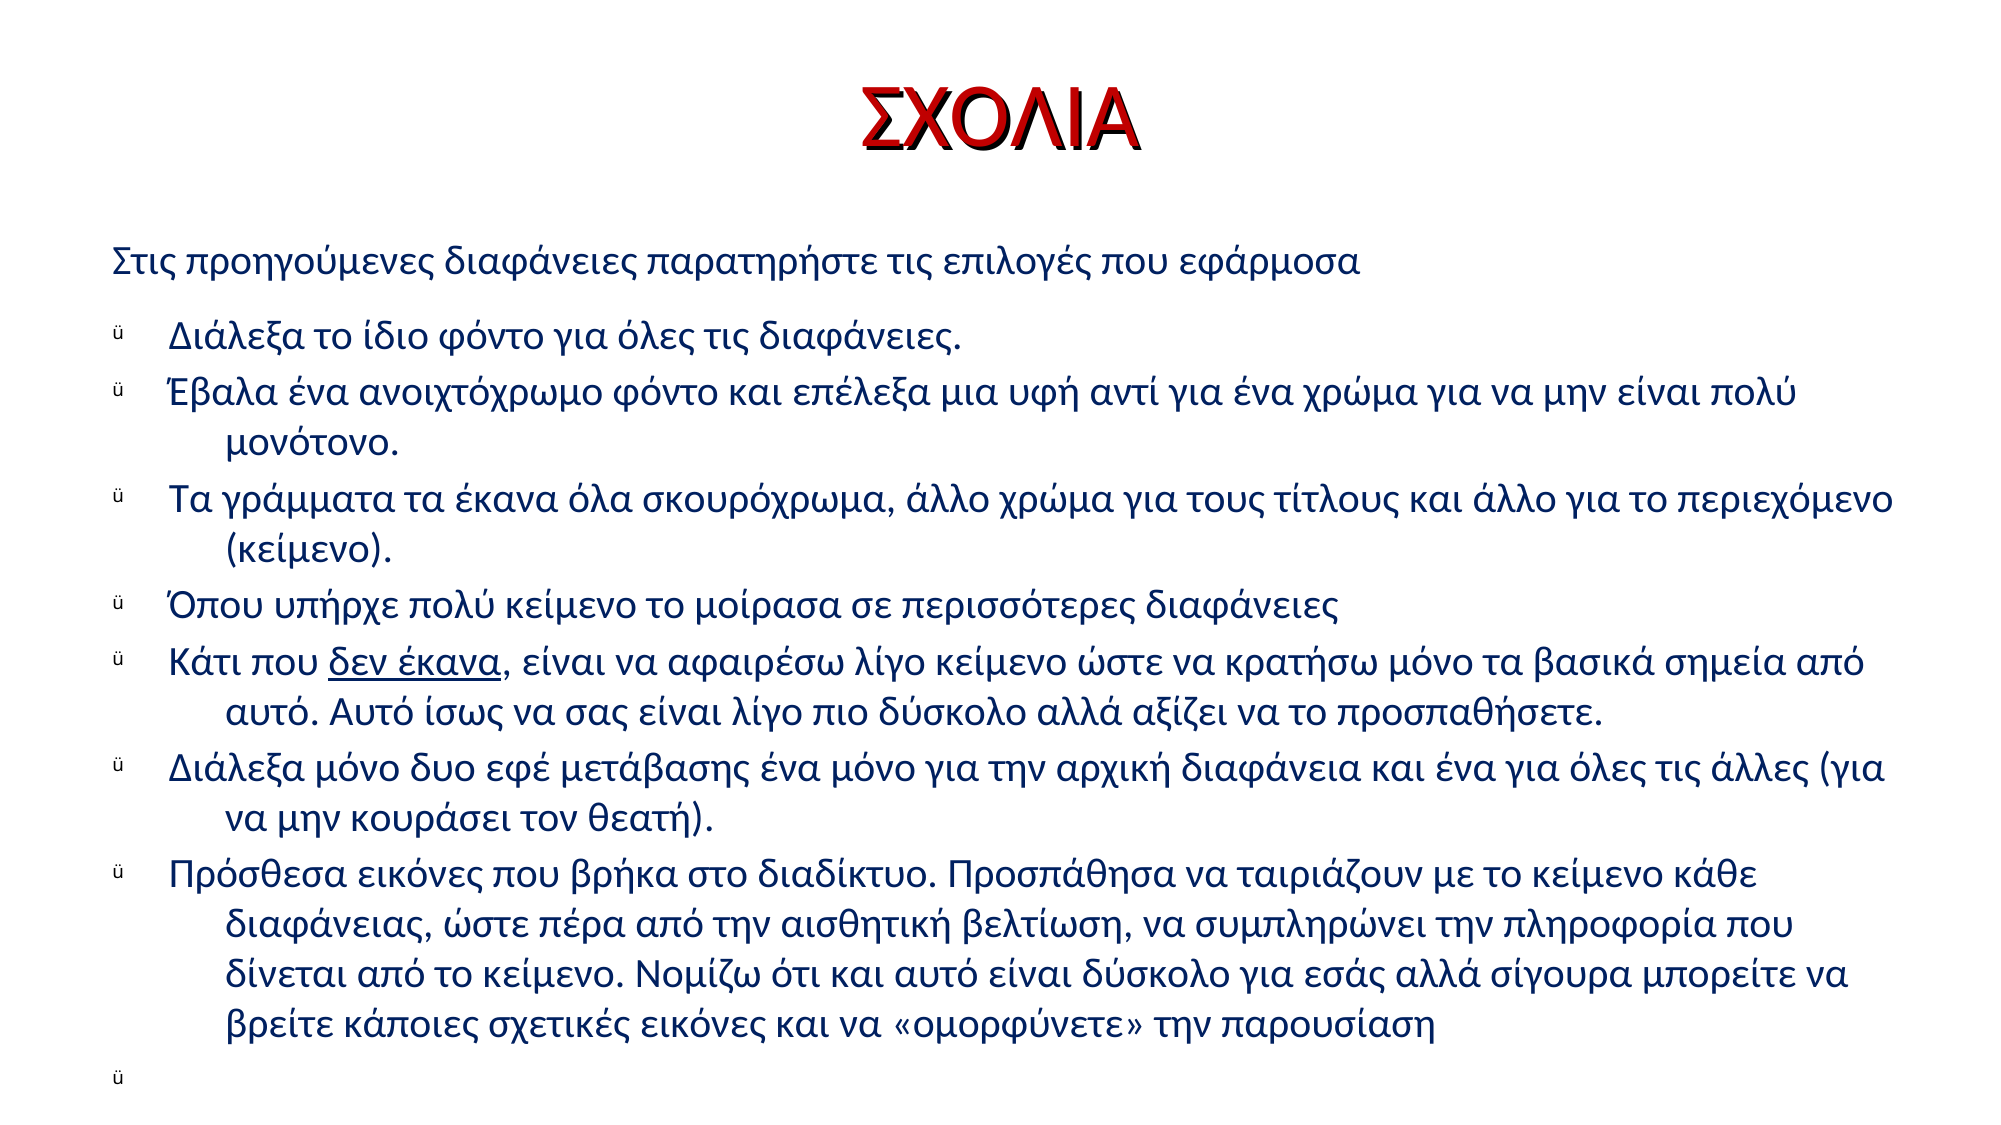

# ΣΧΟΛΙΑ
Στις προηγούμενες διαφάνειες παρατηρήστε τις επιλογές που εφάρμοσα
Διάλεξα το ίδιο φόντο για όλες τις διαφάνειες.
Έβαλα ένα ανοιχτόχρωμο φόντο και επέλεξα μια υφή αντί για ένα χρώμα για να μην είναι πολύ μονότονο.
Τα γράμματα τα έκανα όλα σκουρόχρωμα, άλλο χρώμα για τους τίτλους και άλλο για το περιεχόμενο (κείμενο).
Όπου υπήρχε πολύ κείμενο το μοίρασα σε περισσότερες διαφάνειες
Κάτι που δεν έκανα, είναι να αφαιρέσω λίγο κείμενο ώστε να κρατήσω μόνο τα βασικά σημεία από αυτό. Αυτό ίσως να σας είναι λίγο πιο δύσκολο αλλά αξίζει να το προσπαθήσετε.
Διάλεξα μόνο δυο εφέ μετάβασης ένα μόνο για την αρχική διαφάνεια και ένα για όλες τις άλλες (για να μην κουράσει τον θεατή).
Πρόσθεσα εικόνες που βρήκα στο διαδίκτυο. Προσπάθησα να ταιριάζουν με το κείμενο κάθε διαφάνειας, ώστε πέρα από την αισθητική βελτίωση, να συμπληρώνει την πληροφορία που δίνεται από το κείμενο. Νομίζω ότι και αυτό είναι δύσκολο για εσάς αλλά σίγουρα μπορείτε να βρείτε κάποιες σχετικές εικόνες και να «ομορφύνετε» την παρουσίαση